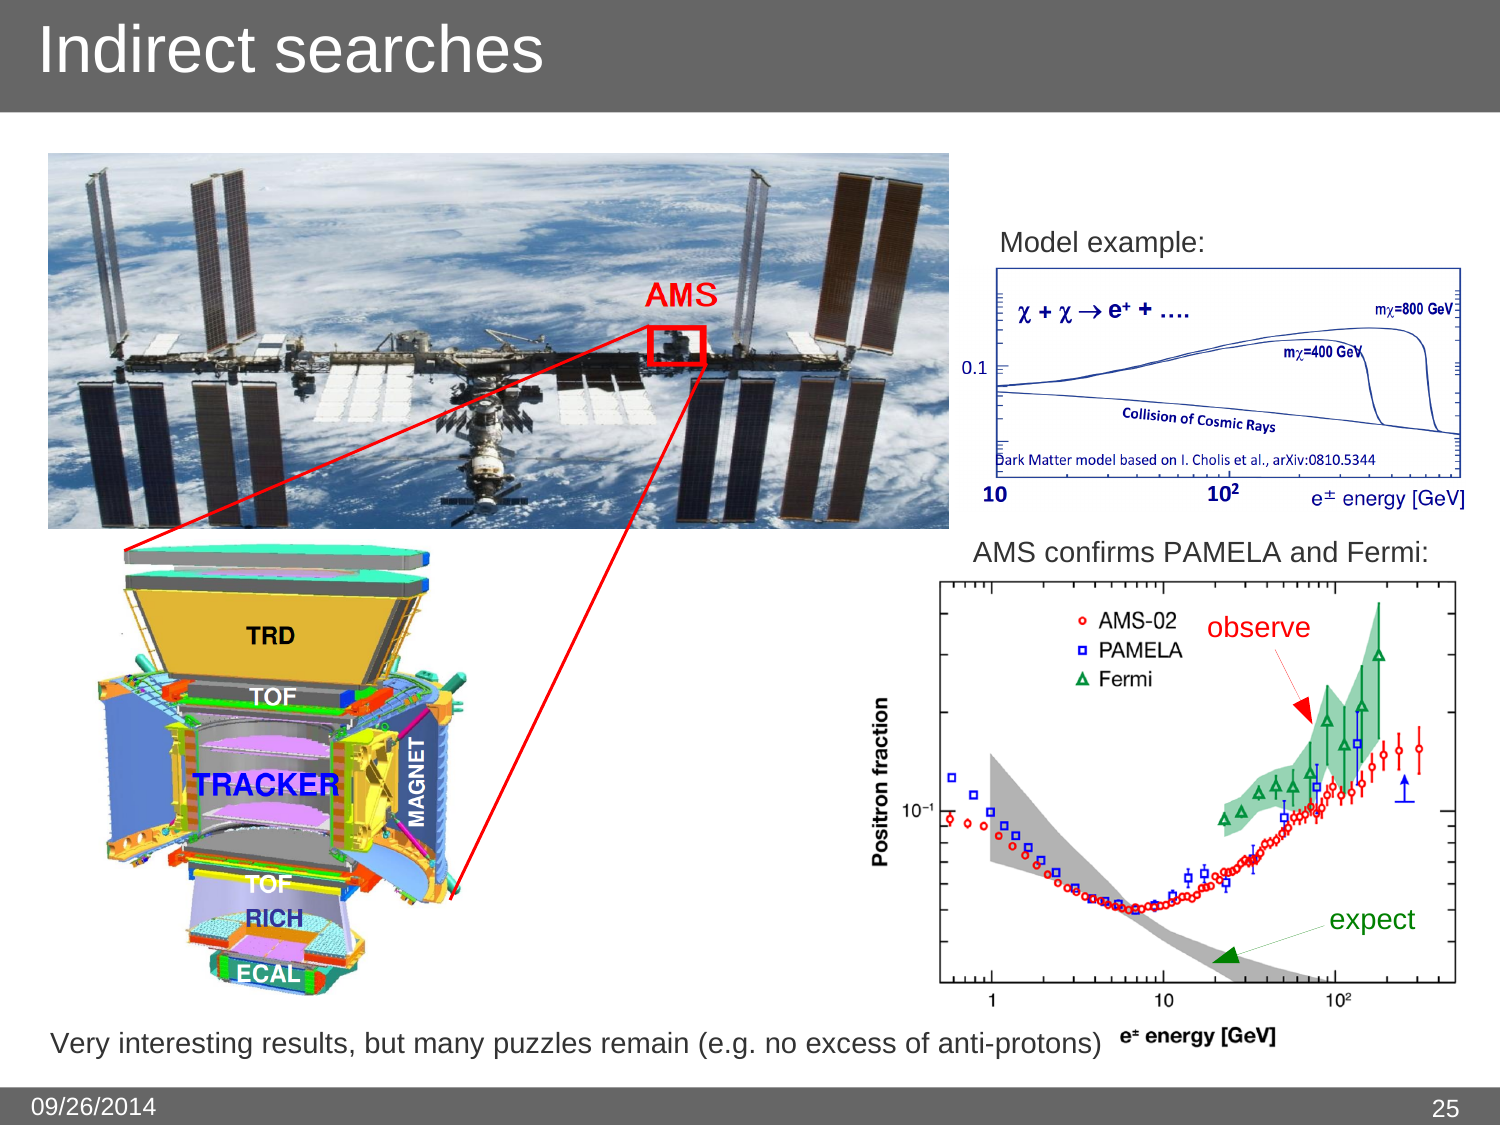

# Indirect searches
 AMS:
Model example:
AMS confirms PAMELA and Fermi:
observe
expect
Very interesting results, but many puzzles remain (e.g. no excess of anti-protons)